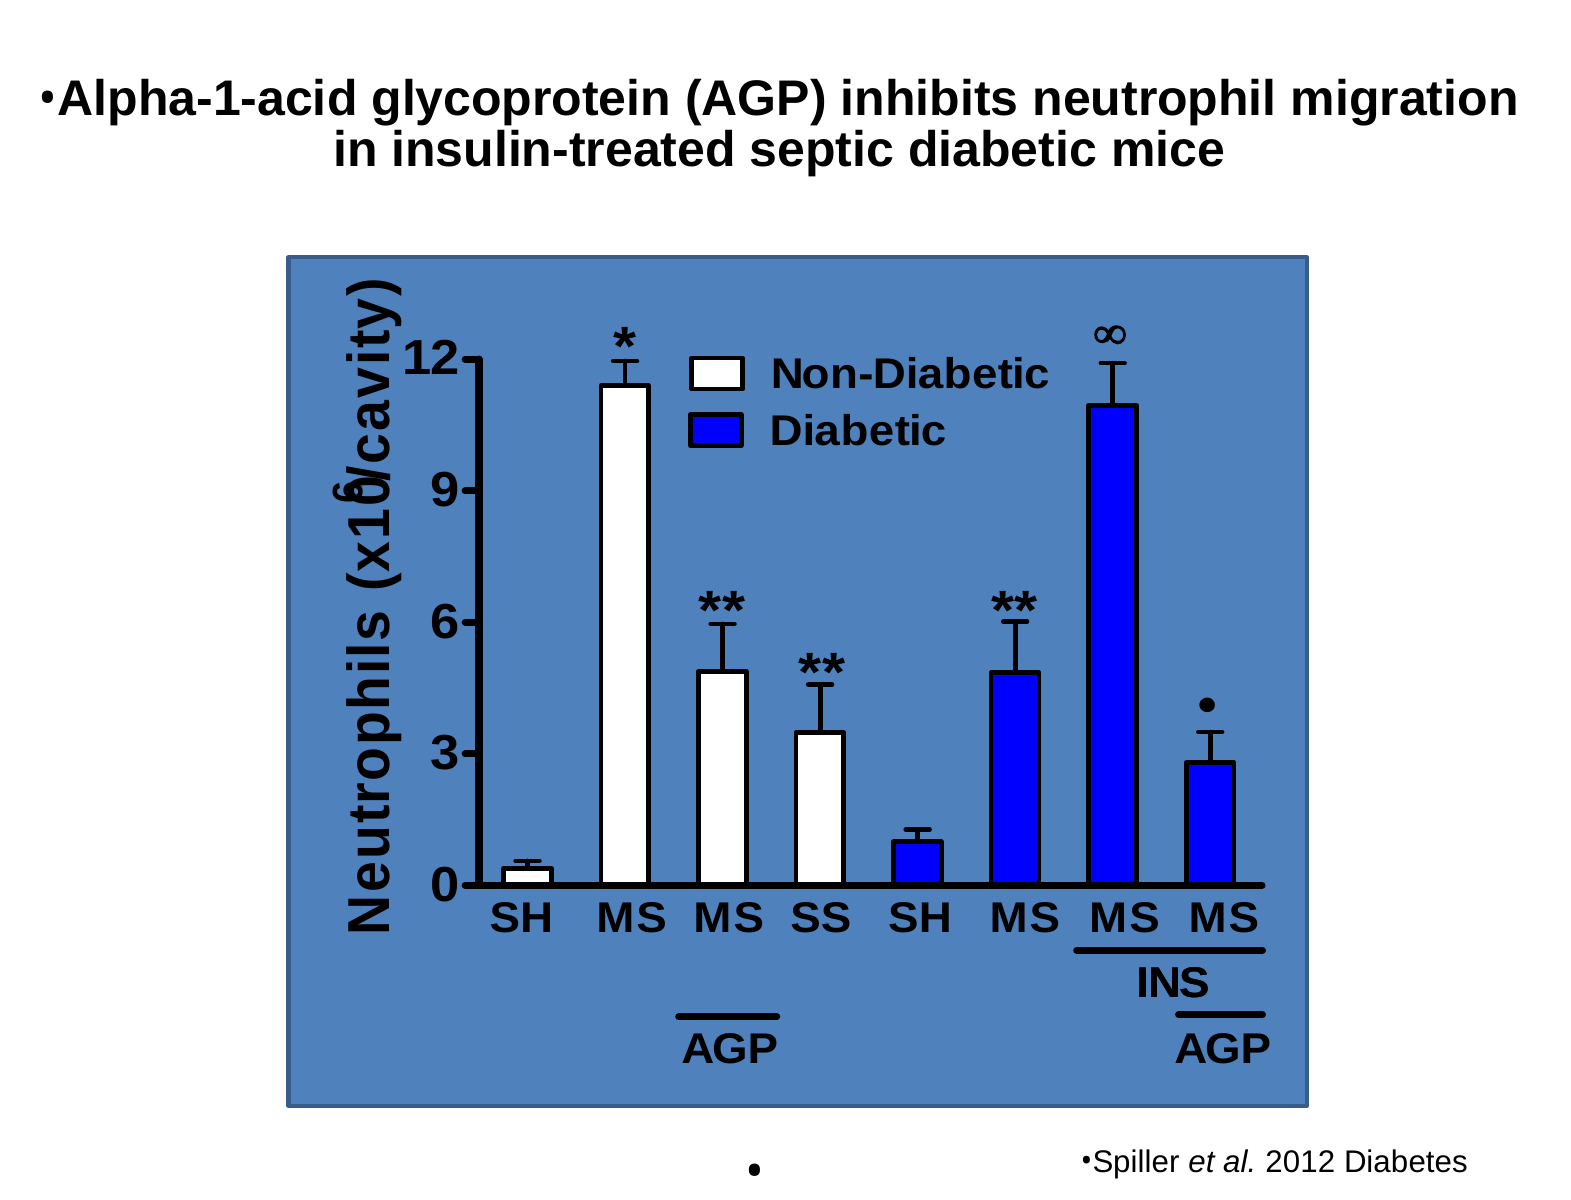

Alpha-1-acid glycoprotein (AGP) inhibits neutrophil migration in insulin-treated septic diabetic mice
Spiller et al. 2012 Diabetes